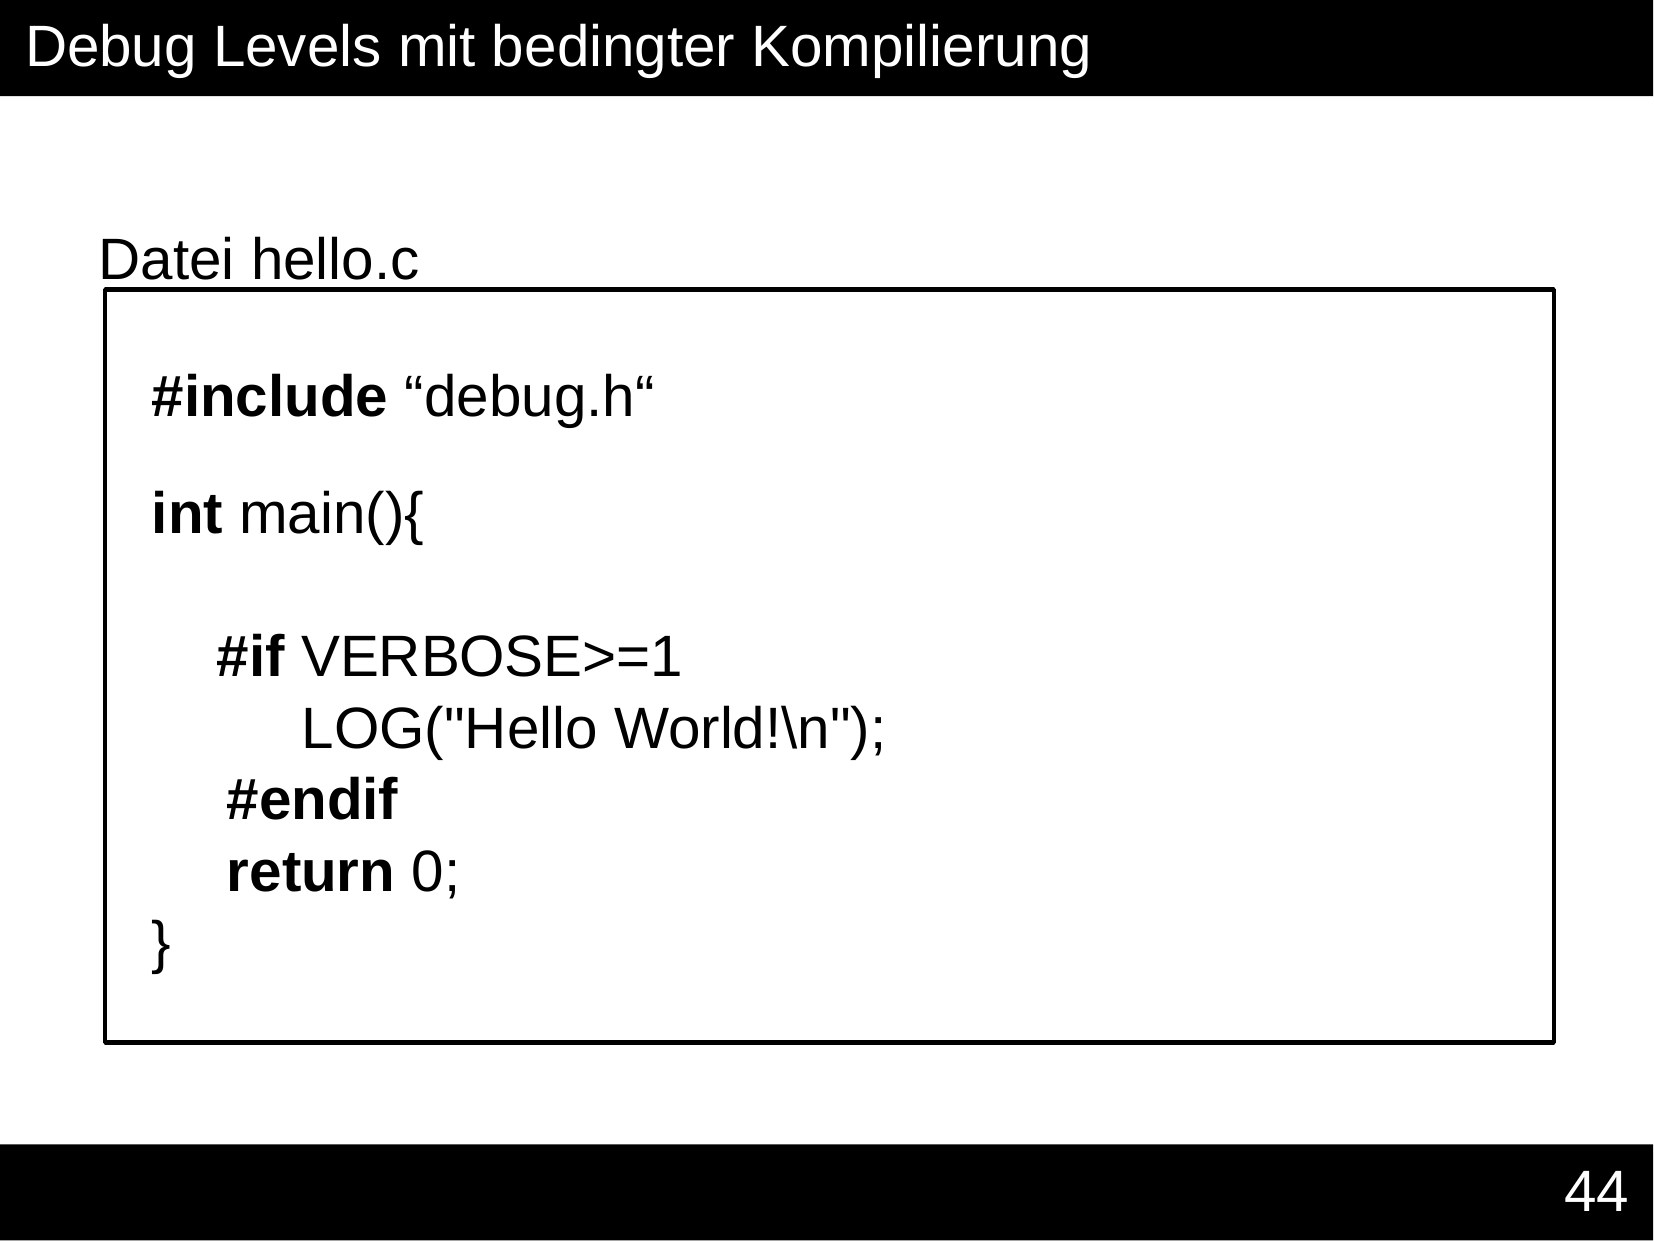

Debug Levels mit bedingter Kompilierung
Datei hello.c
#include “debug.h“
int main(){
 #if VERBOSE>=1
		LOG("Hello World!\n");
	#endif
	return 0;
}
44